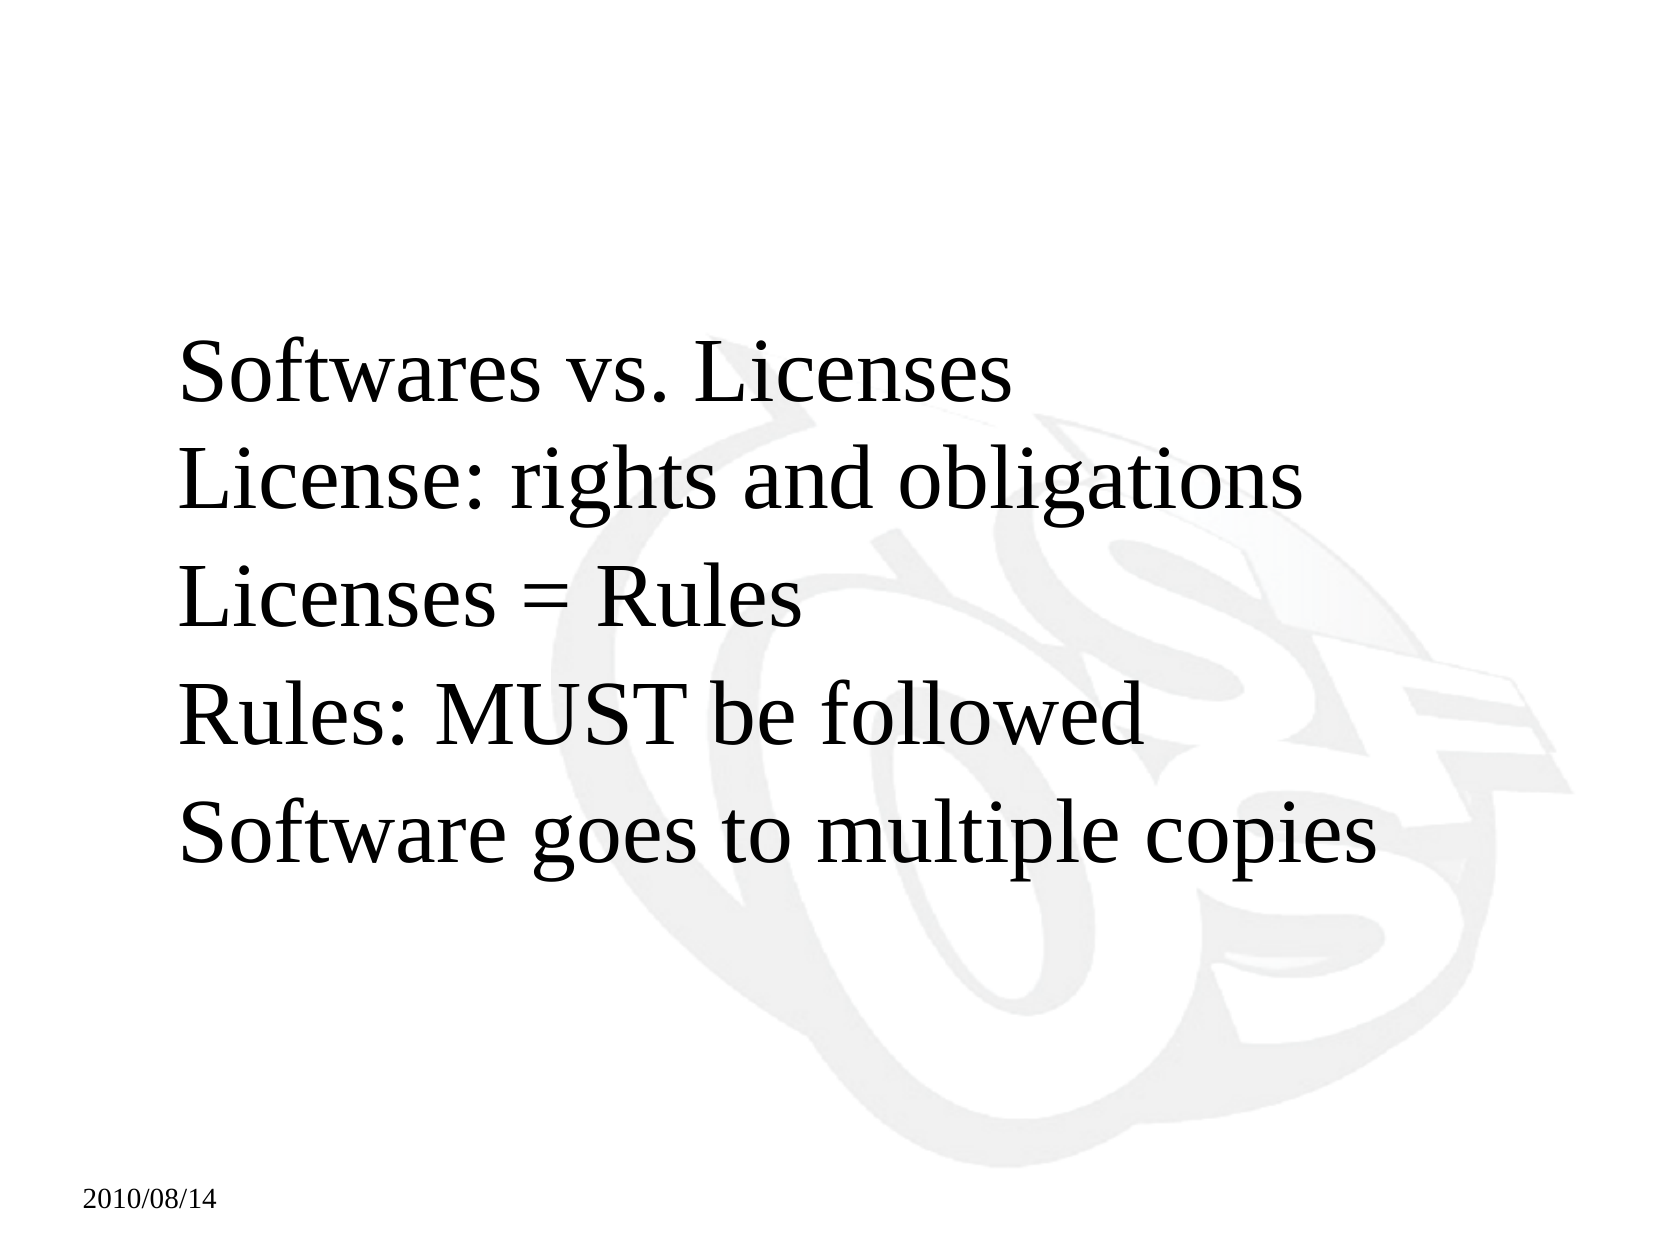

Softwares vs. Licenses
License: rights and obligations
# Licenses = Rules
Rules: MUST be followed
Software goes to multiple copies
2010/08/14